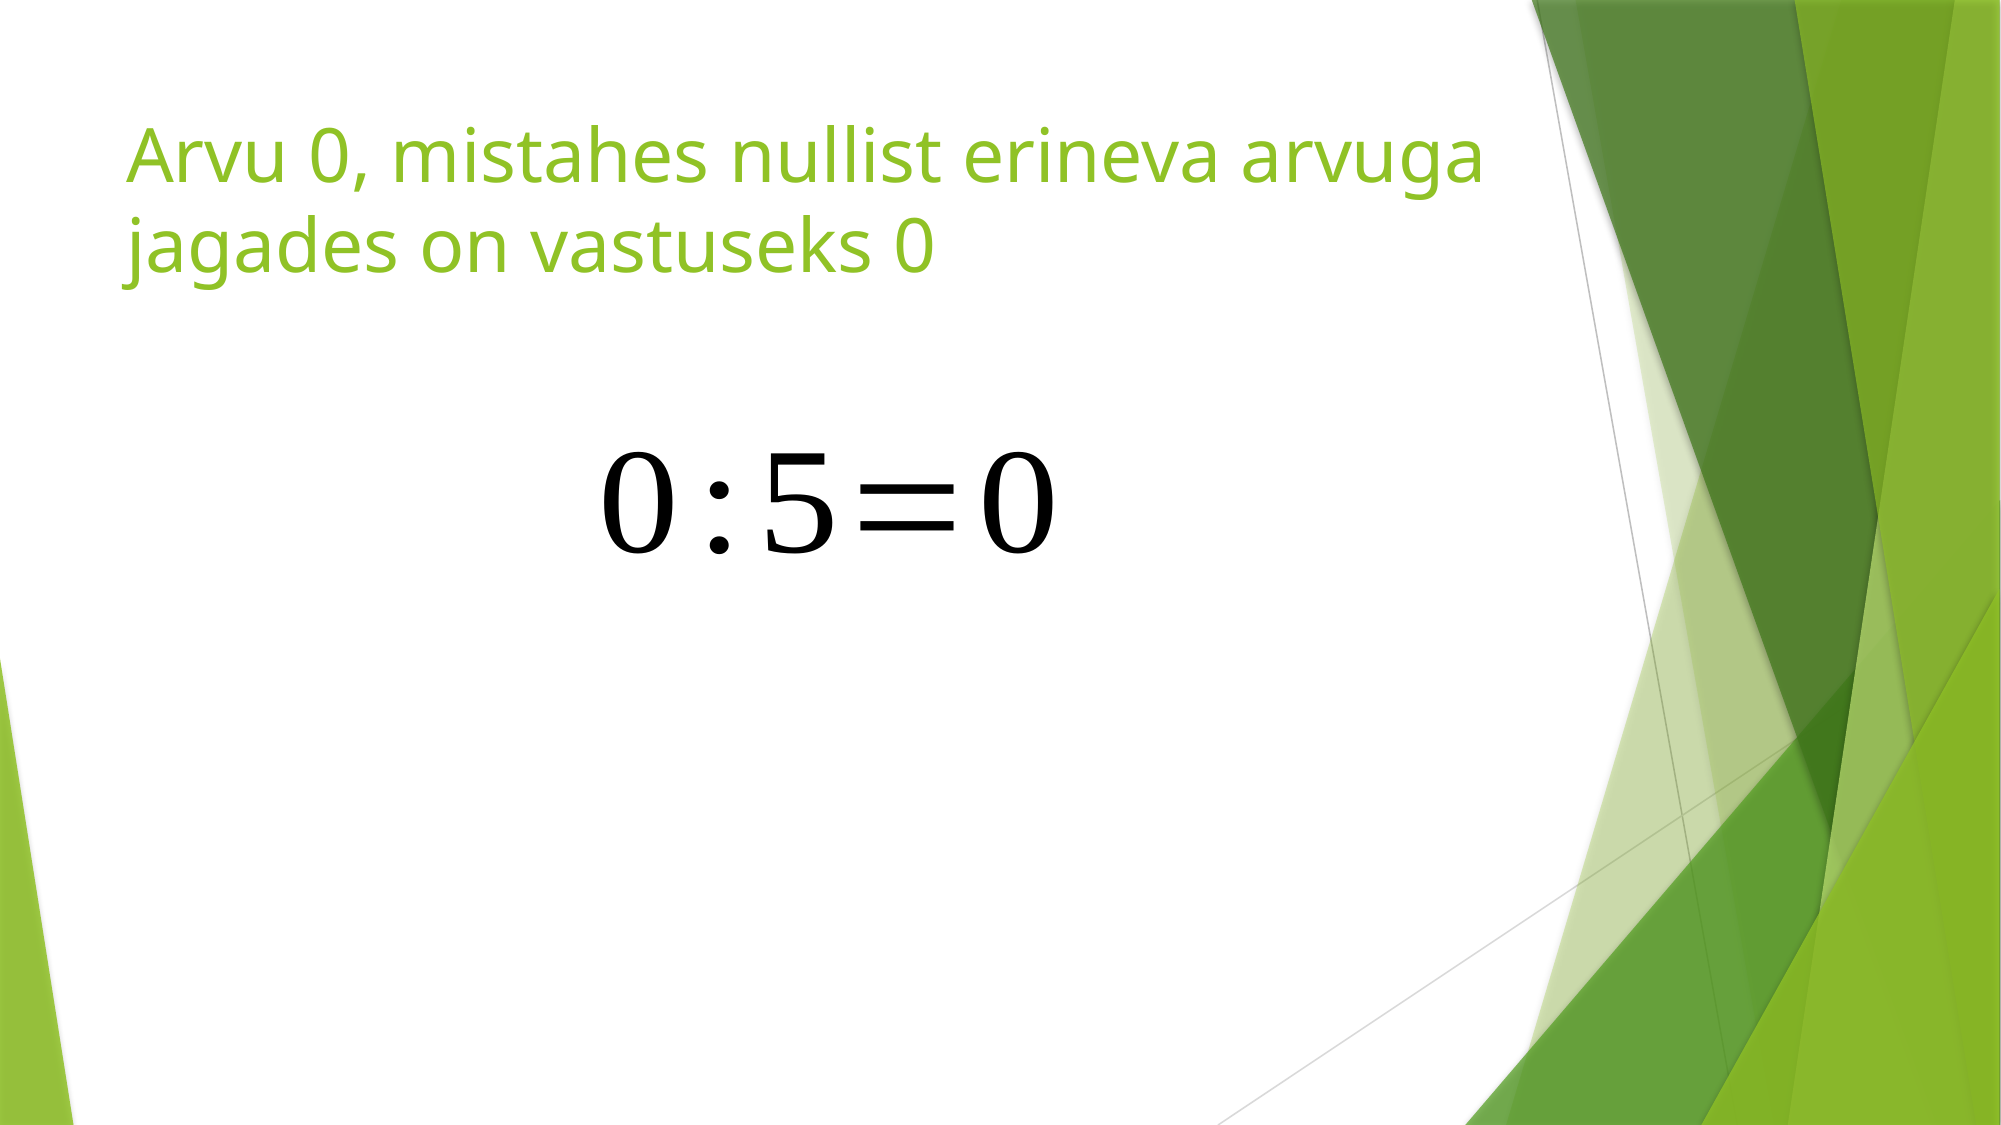

# Arvu 0, mistahes nullist erineva arvuga jagades on vastuseks 0